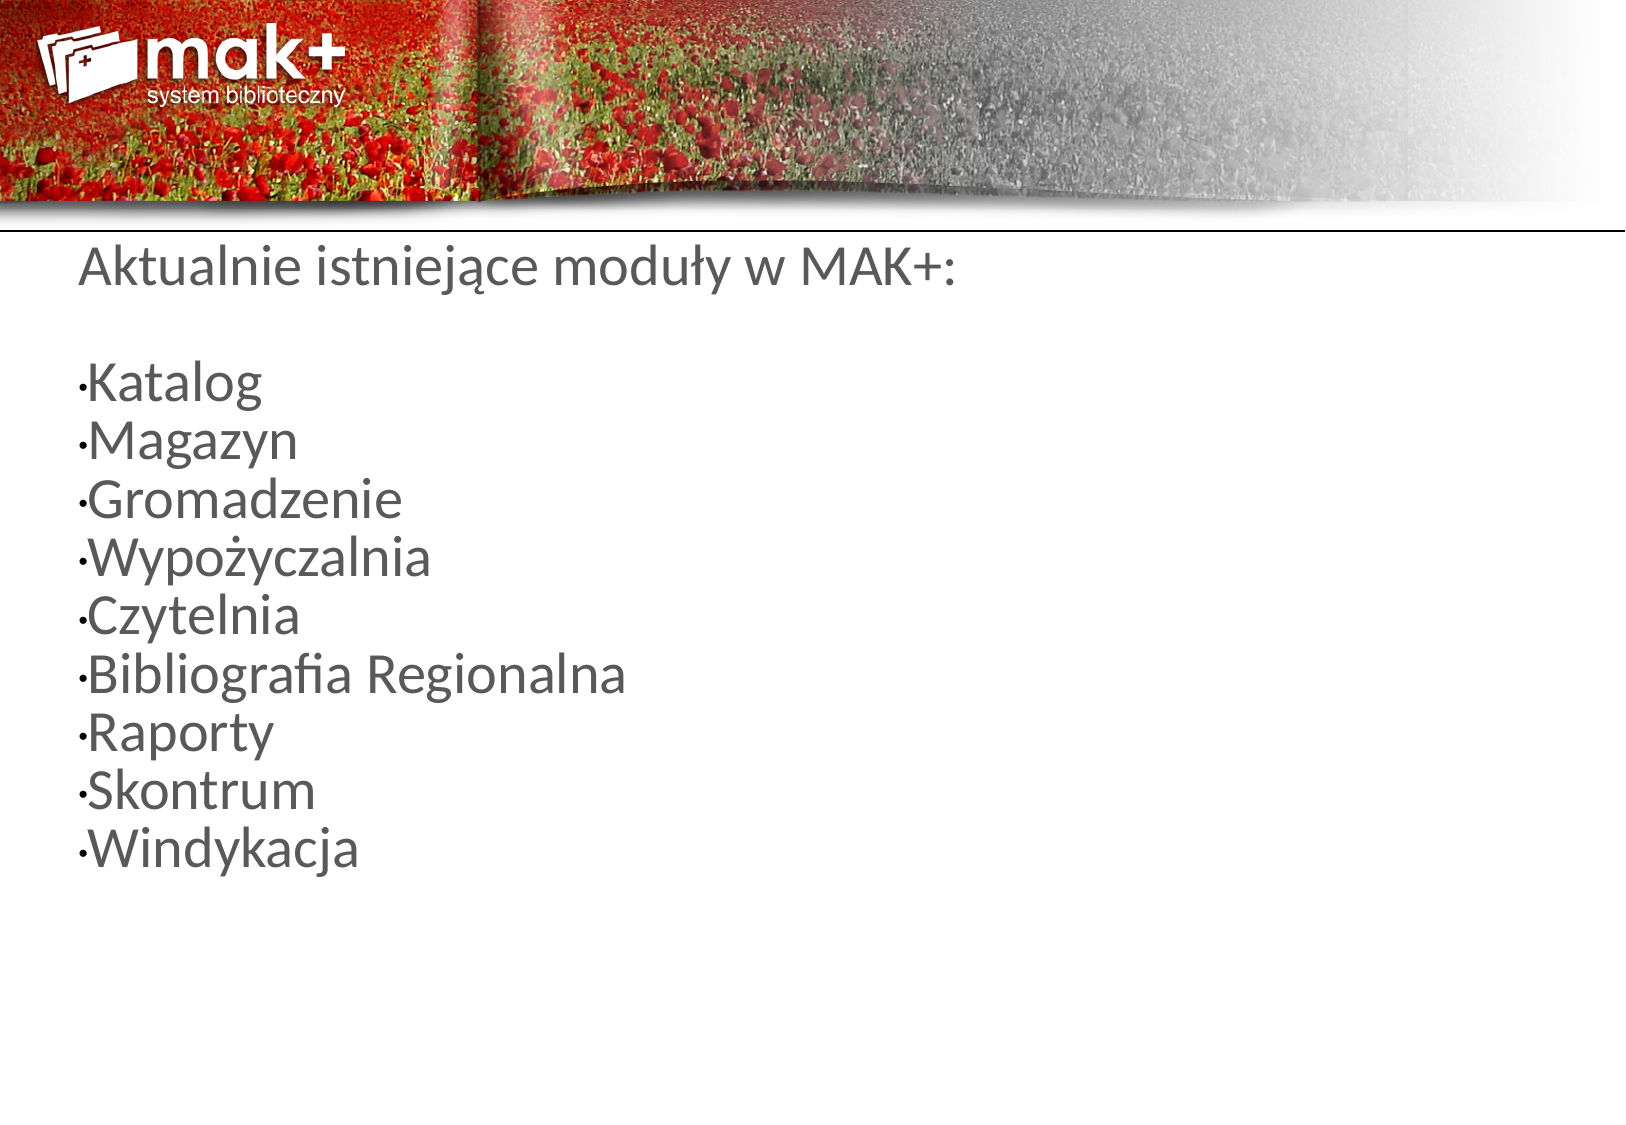

Aktualnie istniejące moduły w MAK+:
Katalog
Magazyn
Gromadzenie
Wypożyczalnia
Czytelnia
Bibliografia Regionalna
Raporty
Skontrum
Windykacja